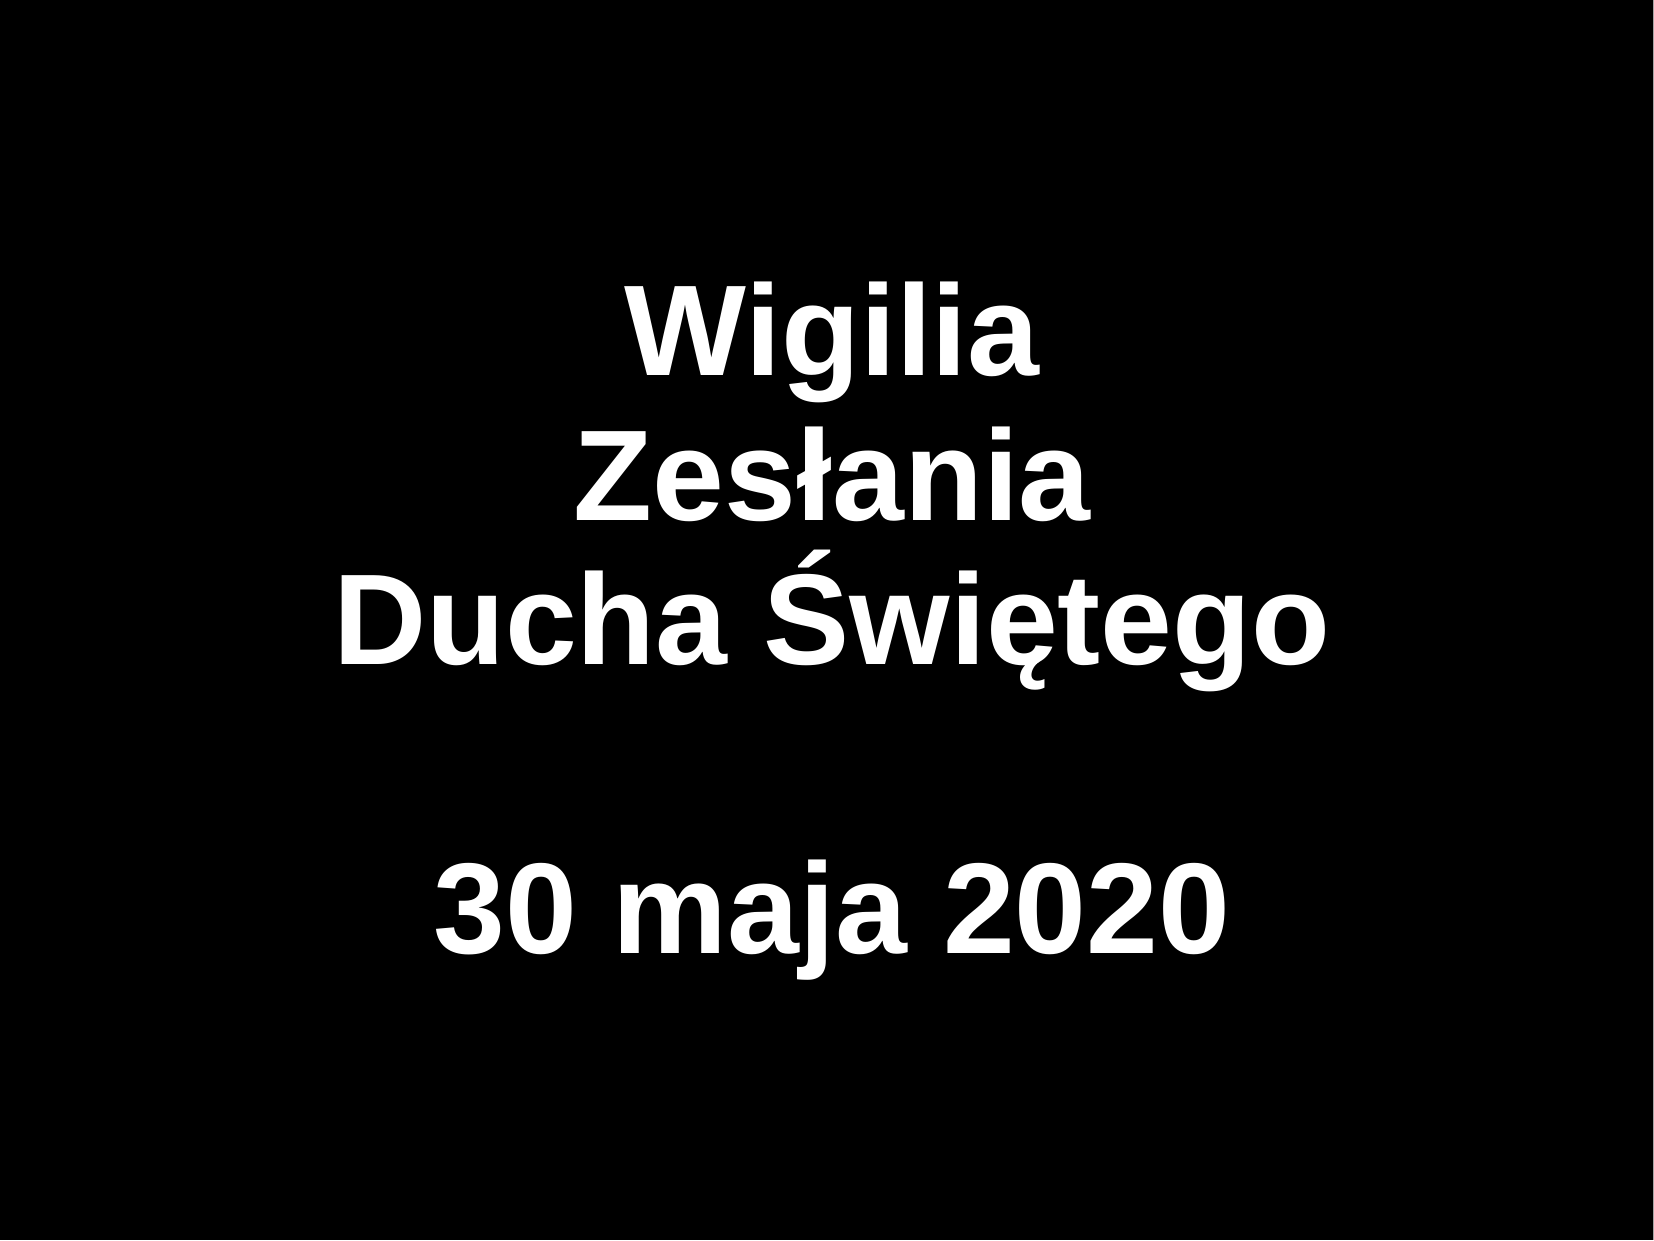

# Wigilia
Zesłania
Ducha Świętego
30 maja 2020